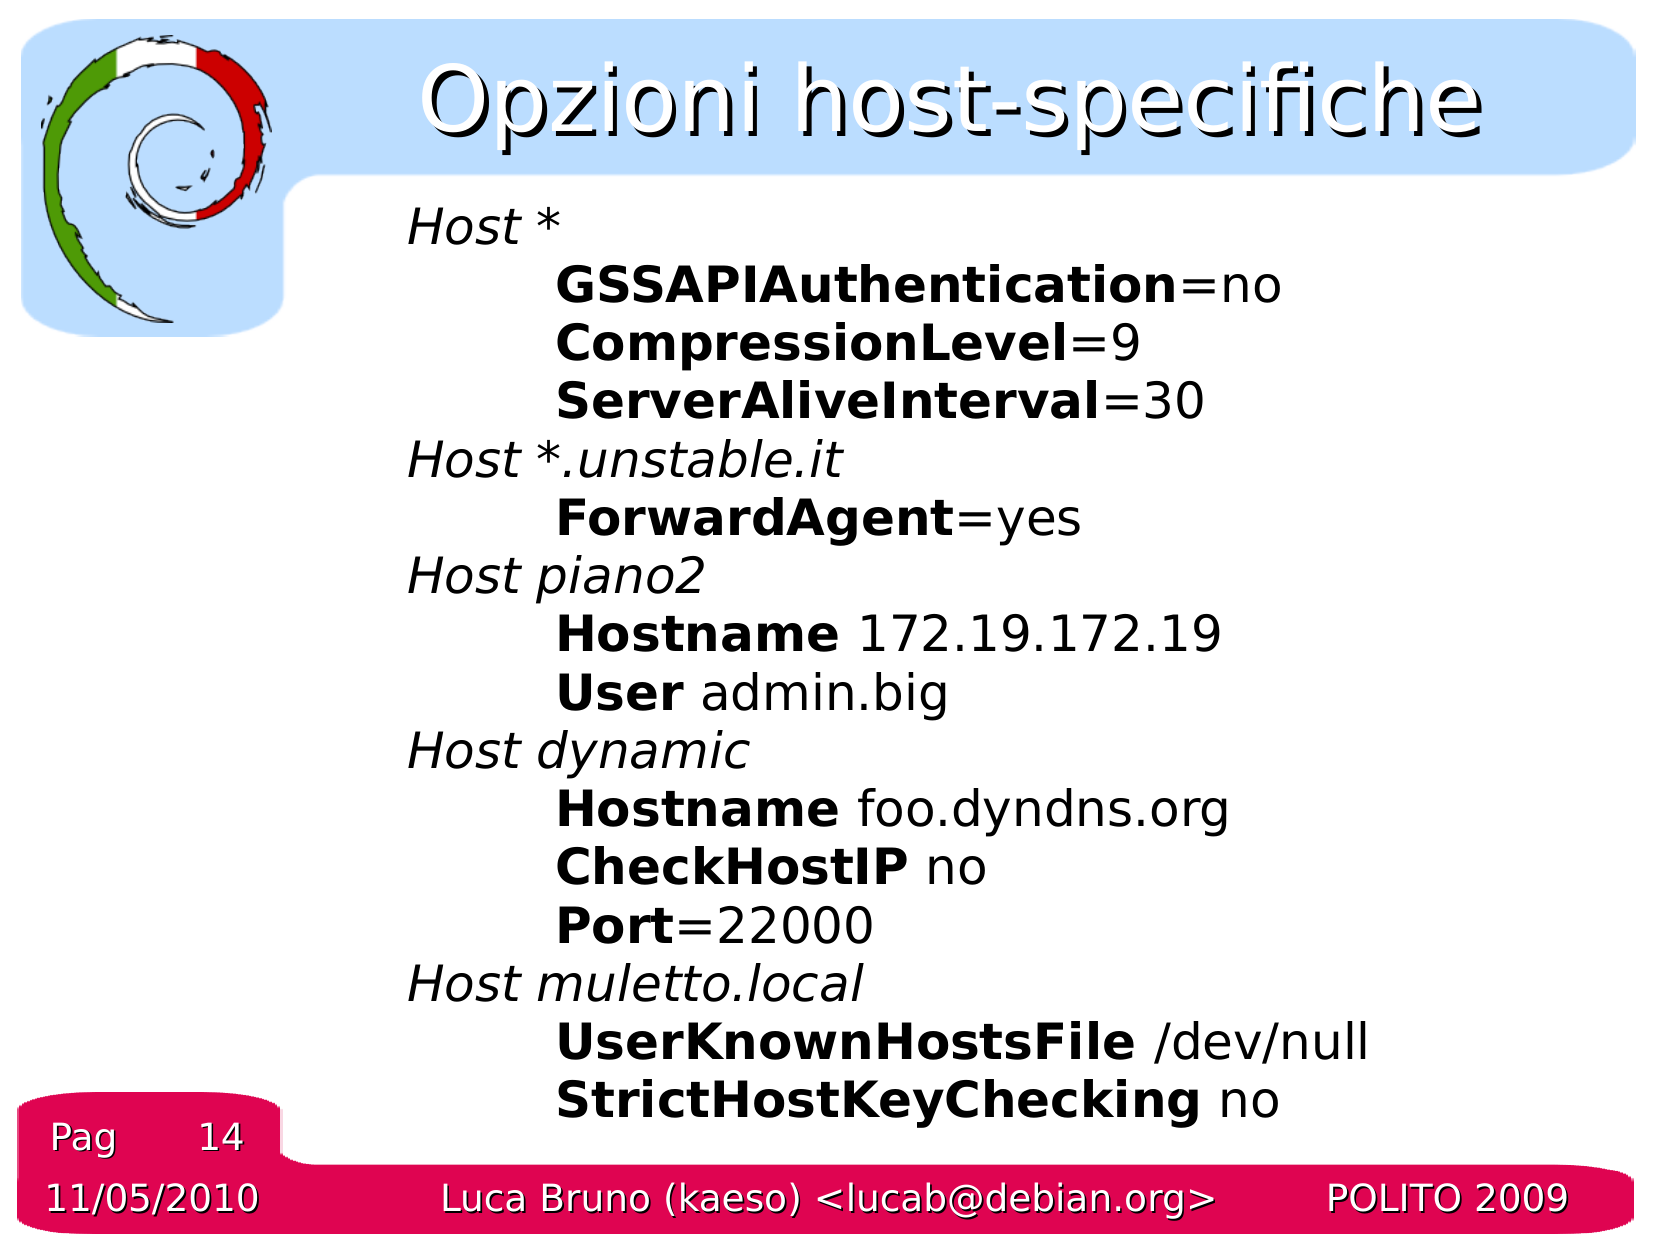

# Opzioni host-specifiche
Host *
 		GSSAPIAuthentication=no
 		CompressionLevel=9
 		ServerAliveInterval=30
Host *.unstable.it
 		ForwardAgent=yes
Host piano2
 		Hostname 172.19.172.19
 		User admin.big
Host dynamic
 		Hostname foo.dyndns.org
 		CheckHostIP no
 		Port=22000
Host muletto.local
 		UserKnownHostsFile /dev/null
 		StrictHostKeyChecking no
Pag
Luca Bruno (kaeso) <lucab@debian.org> 		POLITO 2009
11/05/2010